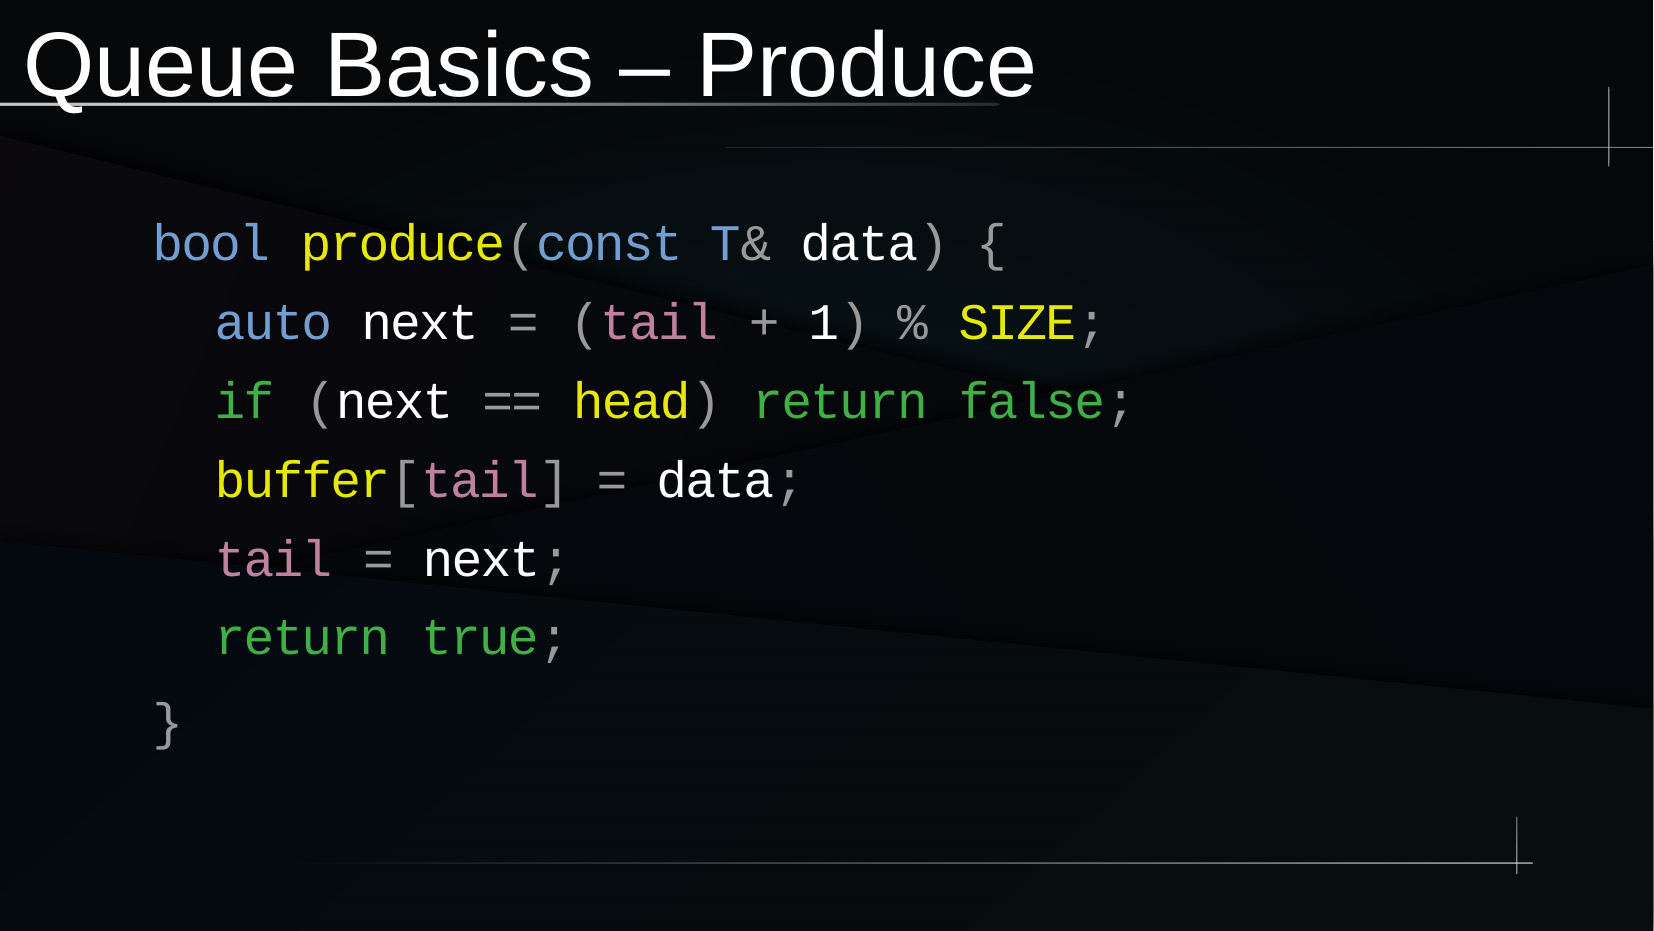

# Queue Basics – Produce
bool produce(const T& data) {
auto next = (tail + 1) % SIZE;
if (next == head) return false;
buffer[tail] = data;
tail = next;
return true;
}